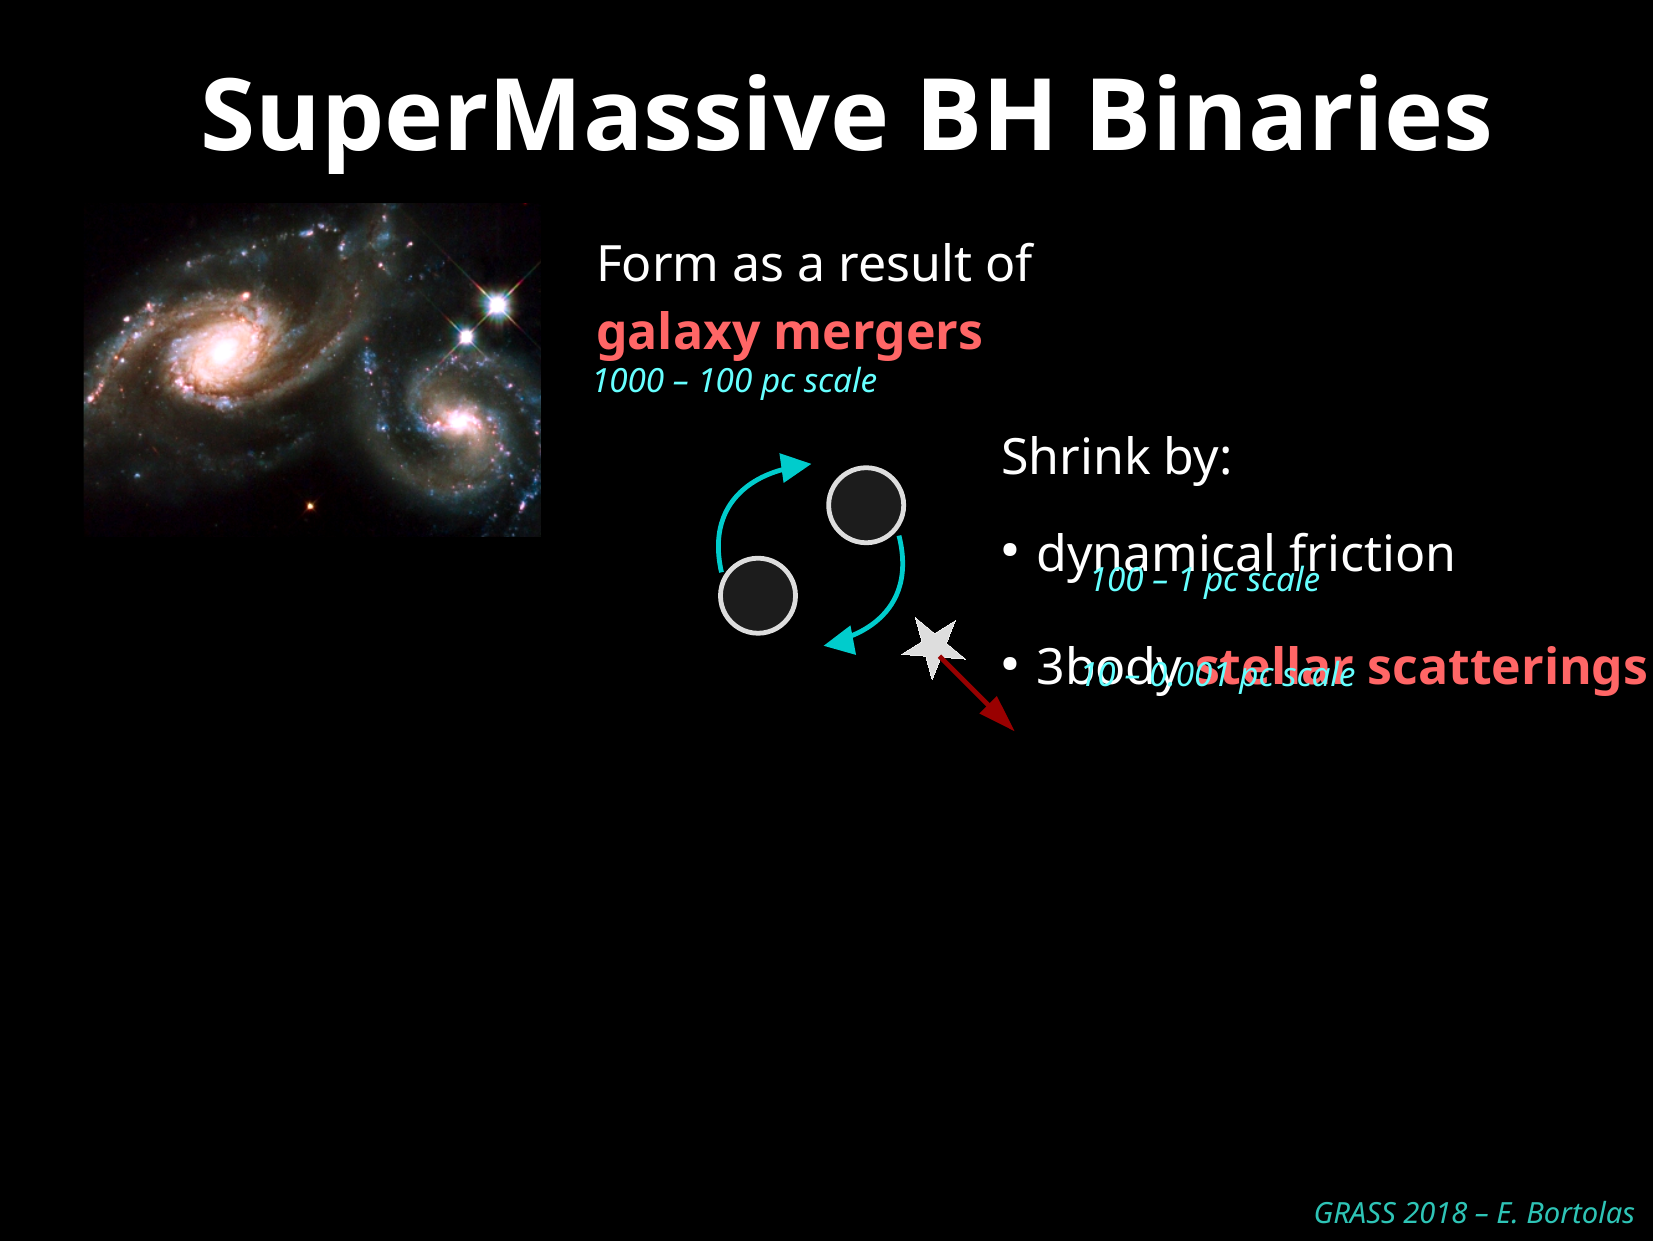

SuperMassive BH Binaries
Form as a result of
galaxy mergers
1000 – 100 pc scale
Shrink by:
dynamical friction
3body stellar scatterings
100 – 1 pc scale
10 – 0.001 pc scale
GRASS 2018 – E. Bortolas